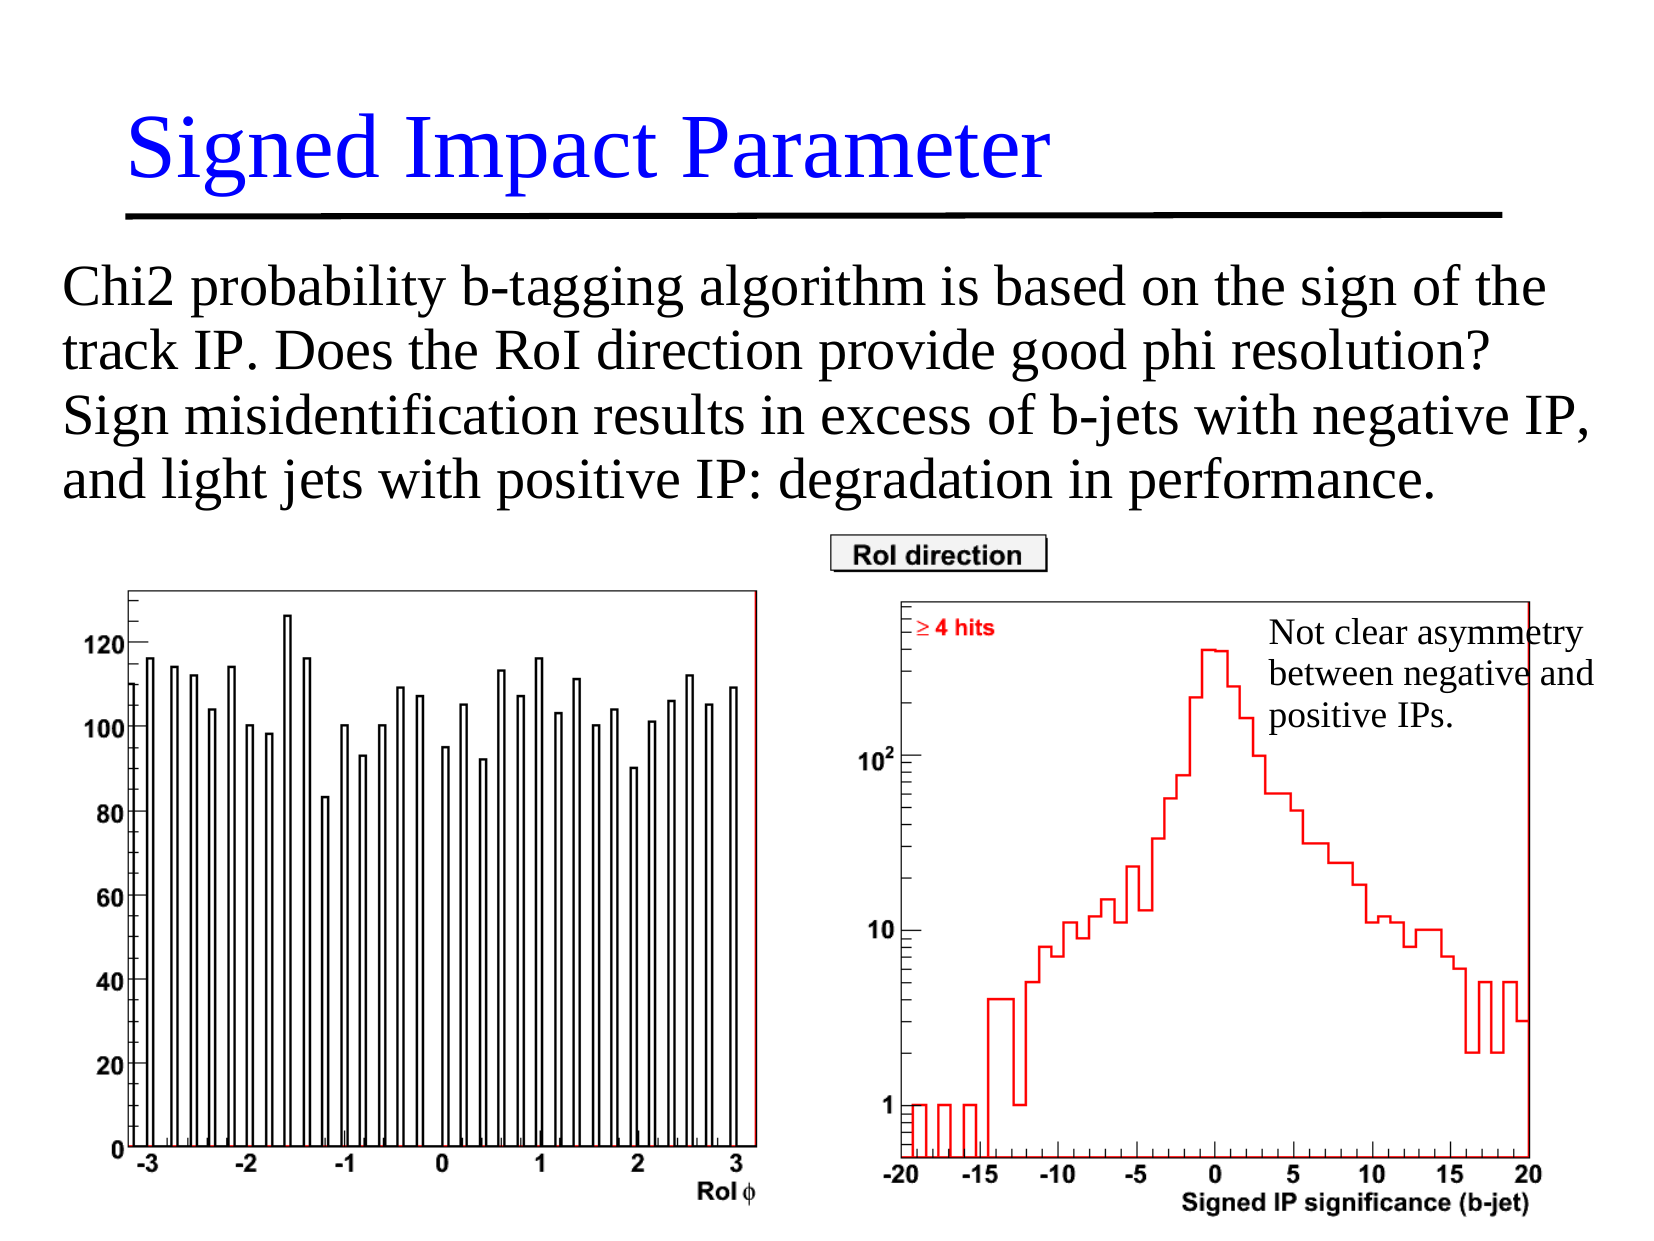

Signed Impact Parameter
Chi2 probability b-tagging algorithm is based on the sign of the
track IP. Does the RoI direction provide good phi resolution?
Sign misidentification results in excess of b-jets with negative IP,
and light jets with positive IP: degradation in performance.
Not clear asymmetry
between negative and
positive IPs.